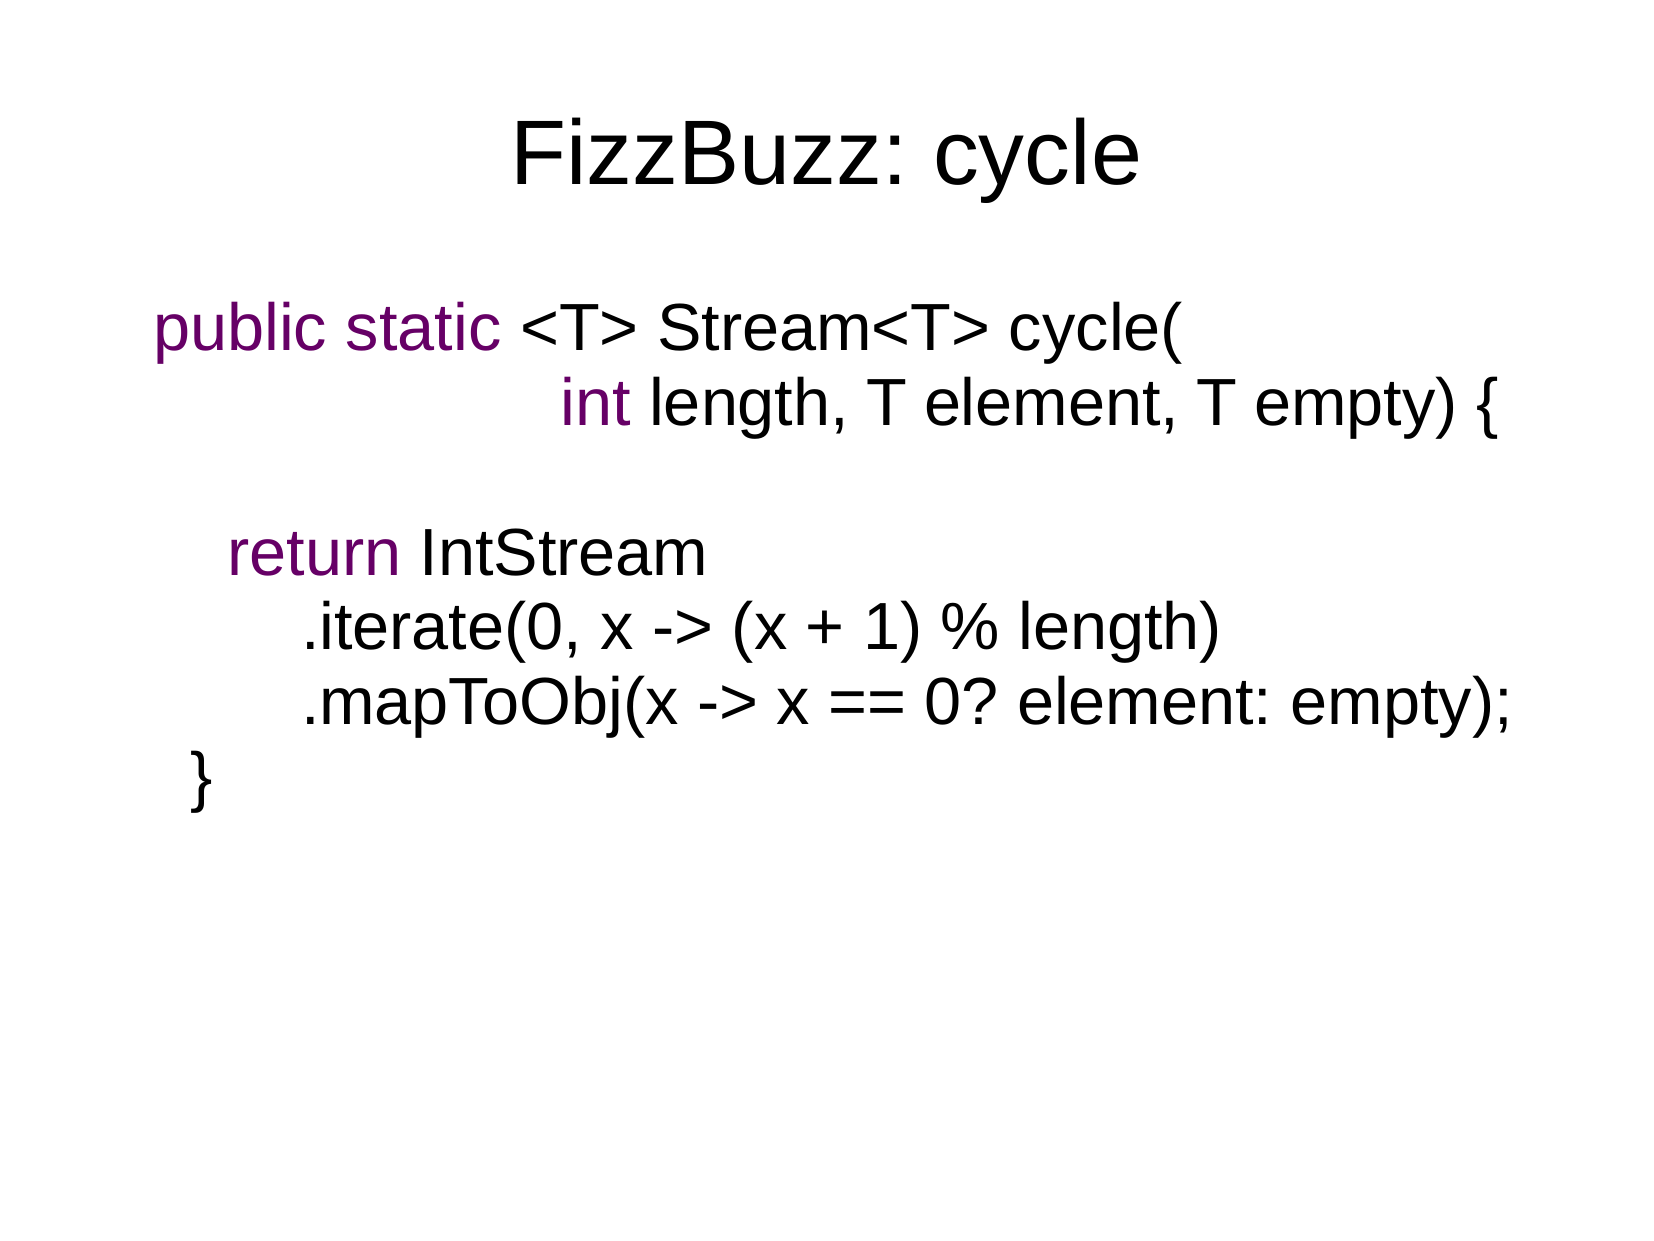

# FizzBuzz: cycle
public static <T> Stream<T> cycle(
 int length, T element, T empty) {
 return IntStream
 .iterate(0, x -> (x + 1) % length)
 .mapToObj(x -> x == 0? element: empty);
 }